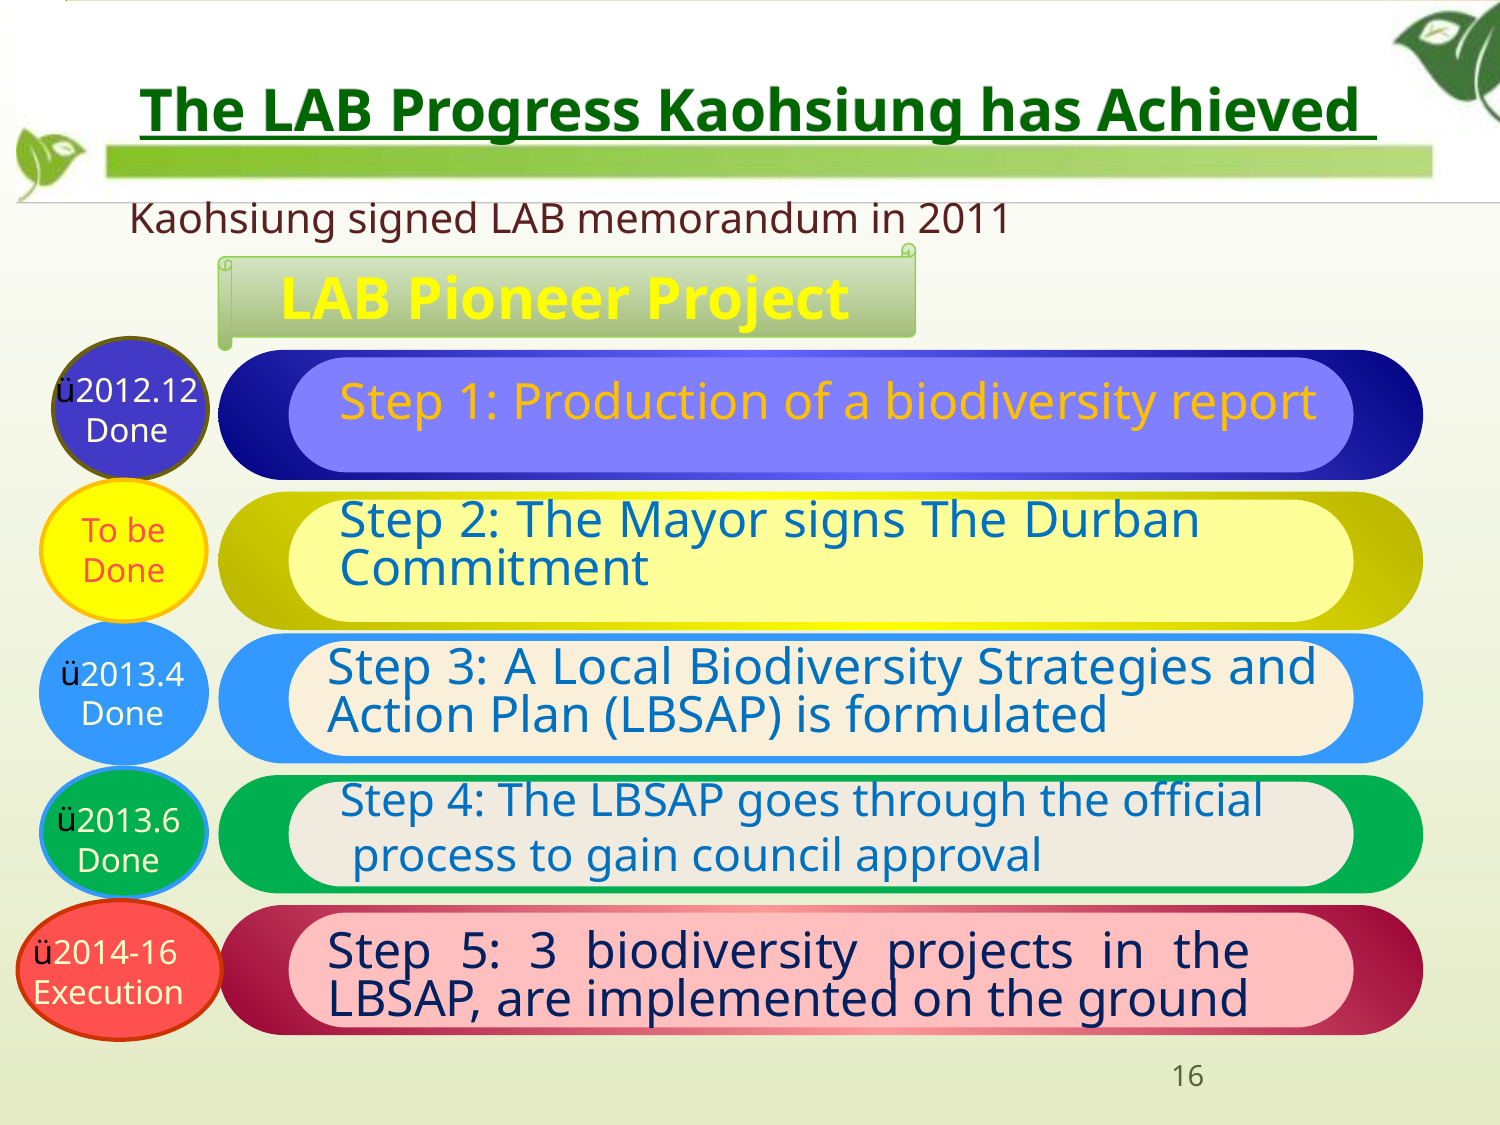

The LAB Progress Kaohsiung has Achieved
Kaohsiung signed LAB memorandum in 2011
LAB Pioneer Project
2012.12
Done
Step 1: Production of a biodiversity report
To be Done
Step 2: The Mayor signs The Durban Commitment
2013.4
Done
Step 3: A Local Biodiversity Strategies and Action Plan (LBSAP) is formulated
Step 4: The LBSAP goes through the official
 process to gain council approval
2013.6
Done
2014-16
Execution
Step 5: 3 biodiversity projects in the LBSAP, are implemented on the ground